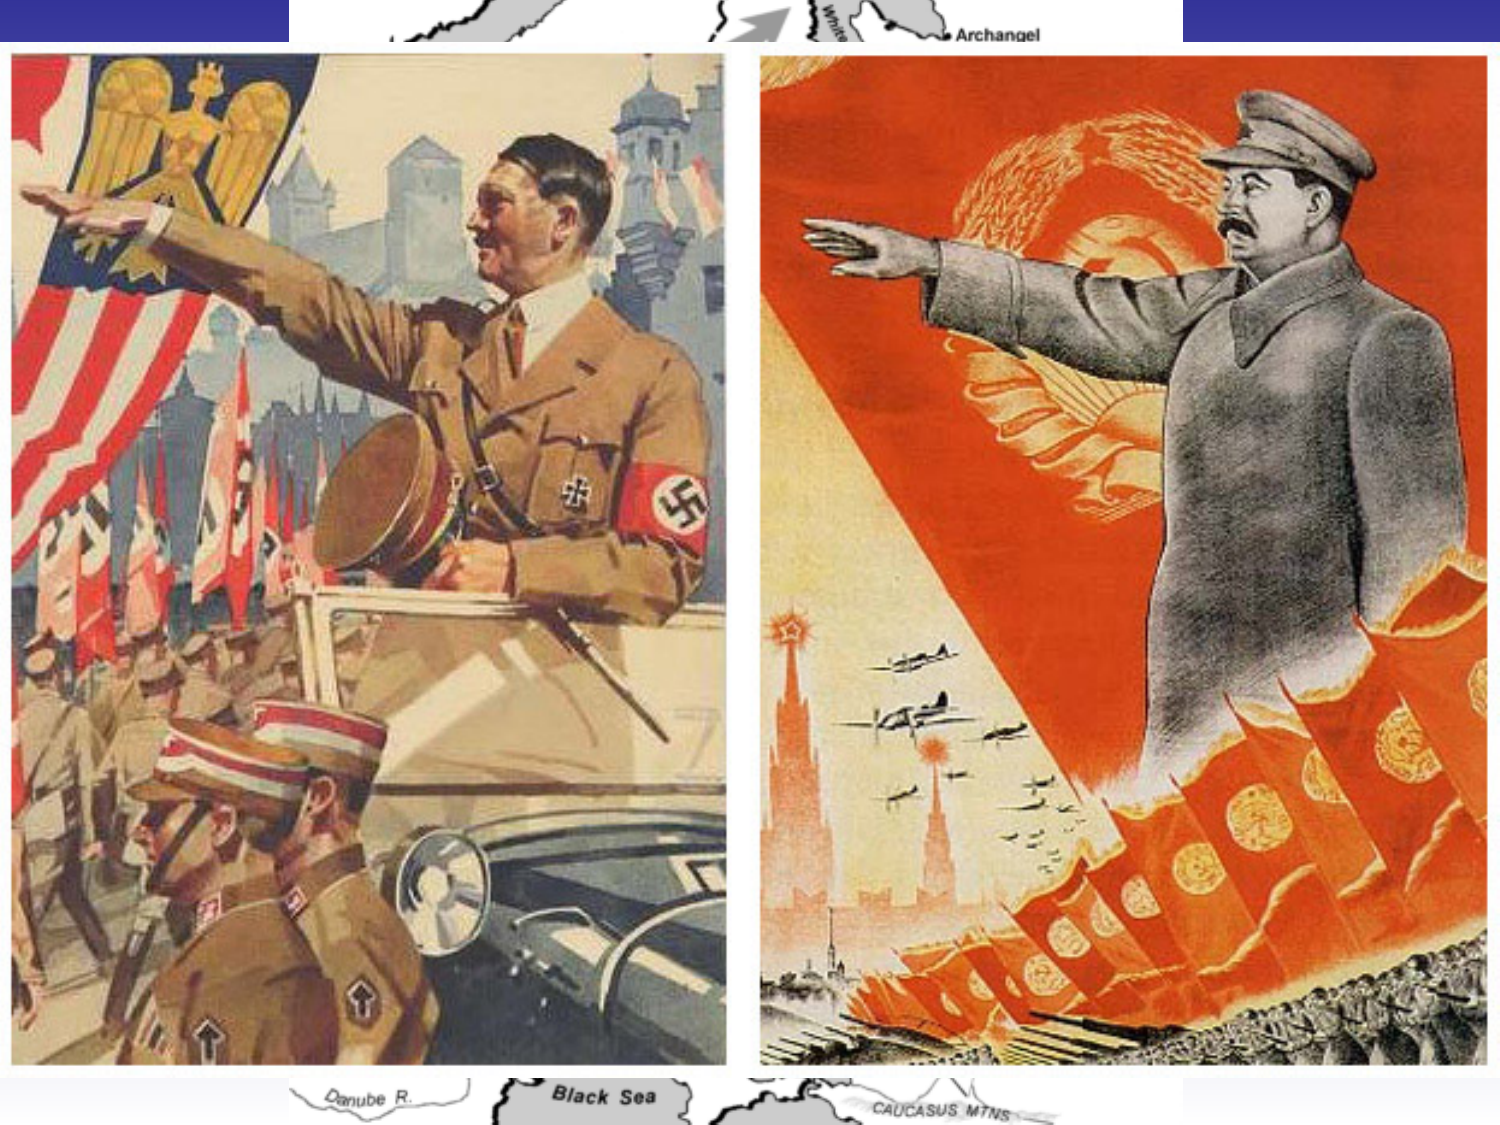

22. Junij 1941
# Ta datum označuje prelomnico pakta o nenapadanju kajti tega datuma se je skoraj 4 milijonov nemških vojakov, 3 600 tankov in 4 390 letal pognalo čez mejo sovjetske zveze in napadlo SZ. Nekaj dni prej je Stalin v Nemčijo poslal več tisoč ton žita, dan za tem pa skoraj doživel živčni zlom. Še nekaj dni po vojni Sovjetski vojaki niso vedeli ali naj streljajo ali naj se predajo, med vojaki je prišlo do popolnega kaosa, zaradi Stalinovih čistk v vojski ni bilo generalov in ne nad vrhovnih ki bi vodili vojake. Tako je Hitler v nekaj dneh napredoval več sto kilometrov v notranjost v smeri Leningrad (Sankt-Peterburg) – Moskva – Stalingrad (Volgograd). Stalin je skoraj po tednu dni začel voditi protiofenzivo in na njegovo srečo mu je uspelo vojsko ustaviti prej temi mesti ter tudi zlomiti in na koncu poraziti Nemčijo.